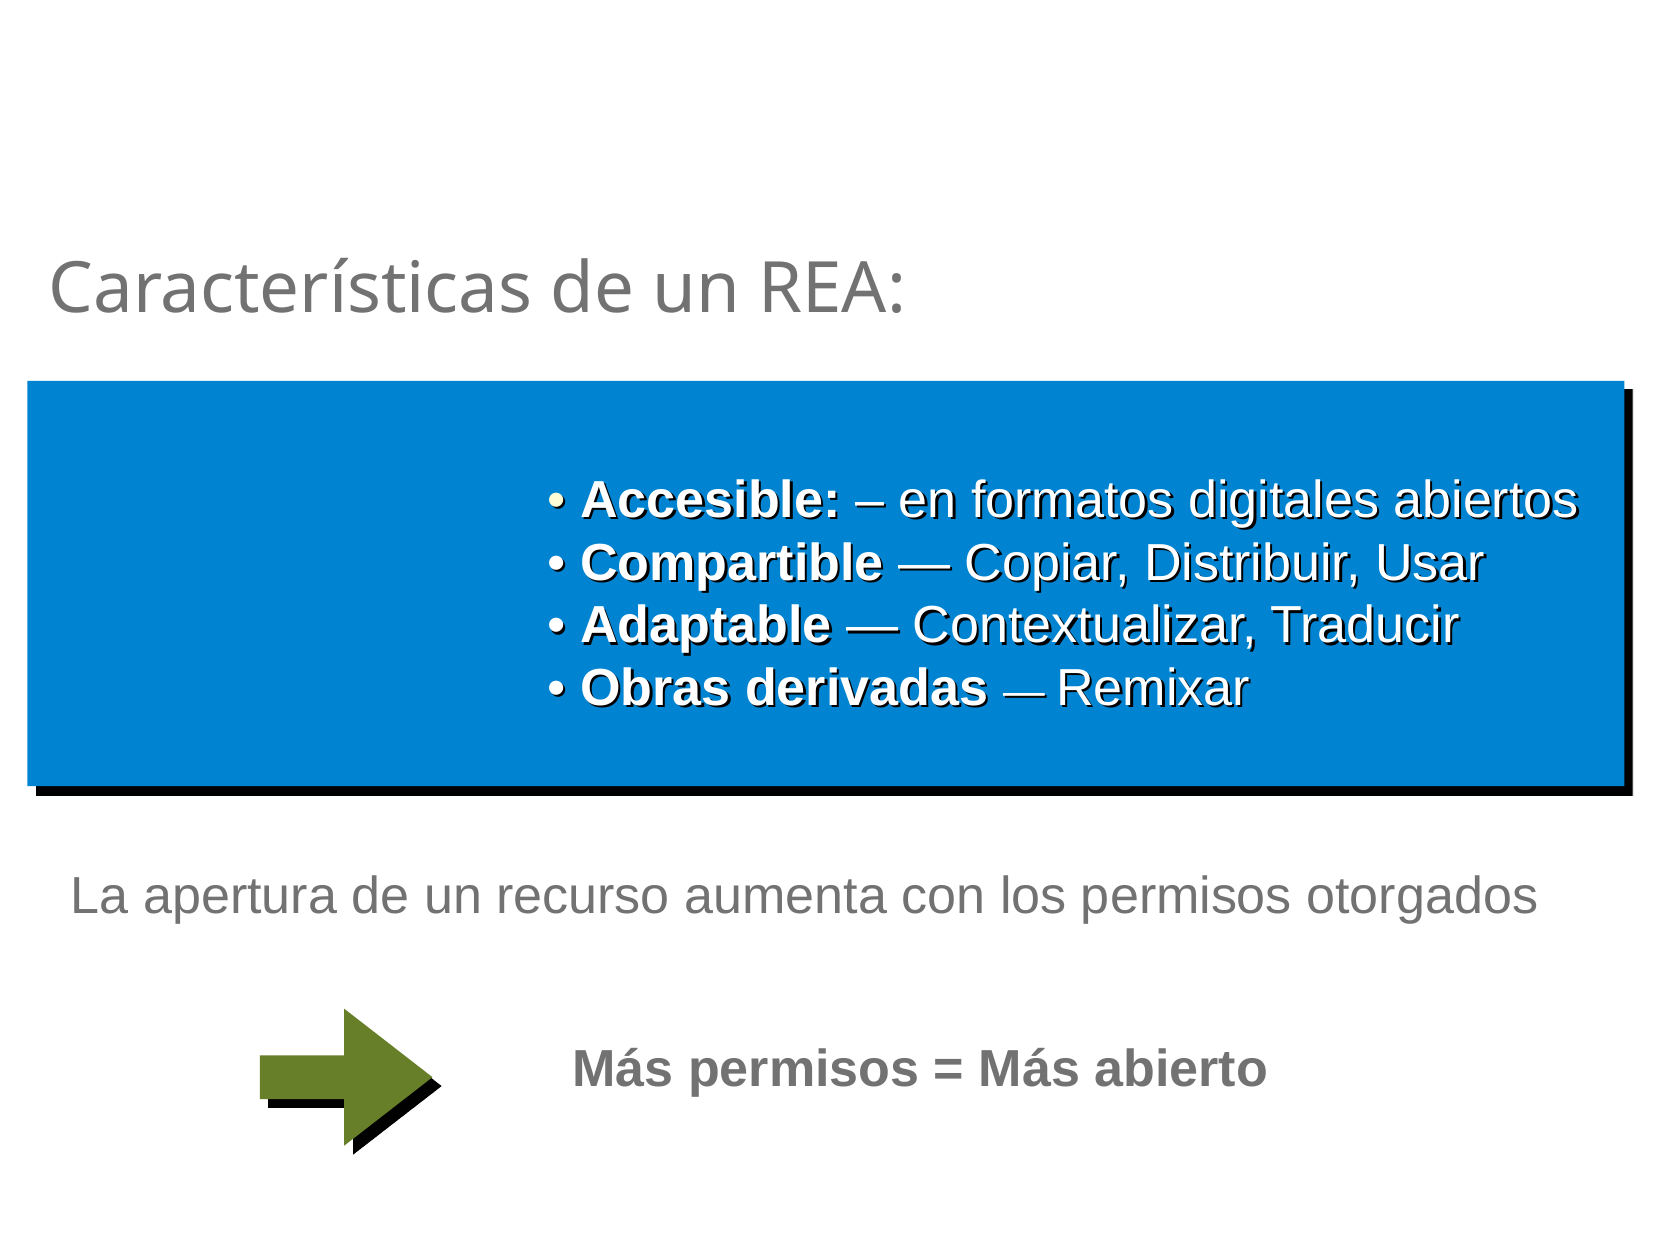

Características de un REA:
 • Accesible: – en formatos digitales abiertos
 • Compartible — Copiar, Distribuir, Usar
 • Adaptable — Contextualizar, Traducir
 • Obras derivadas — Remixar
Text
La apertura de un recurso aumenta con los permisos otorgados
 Más permisos = Más abierto